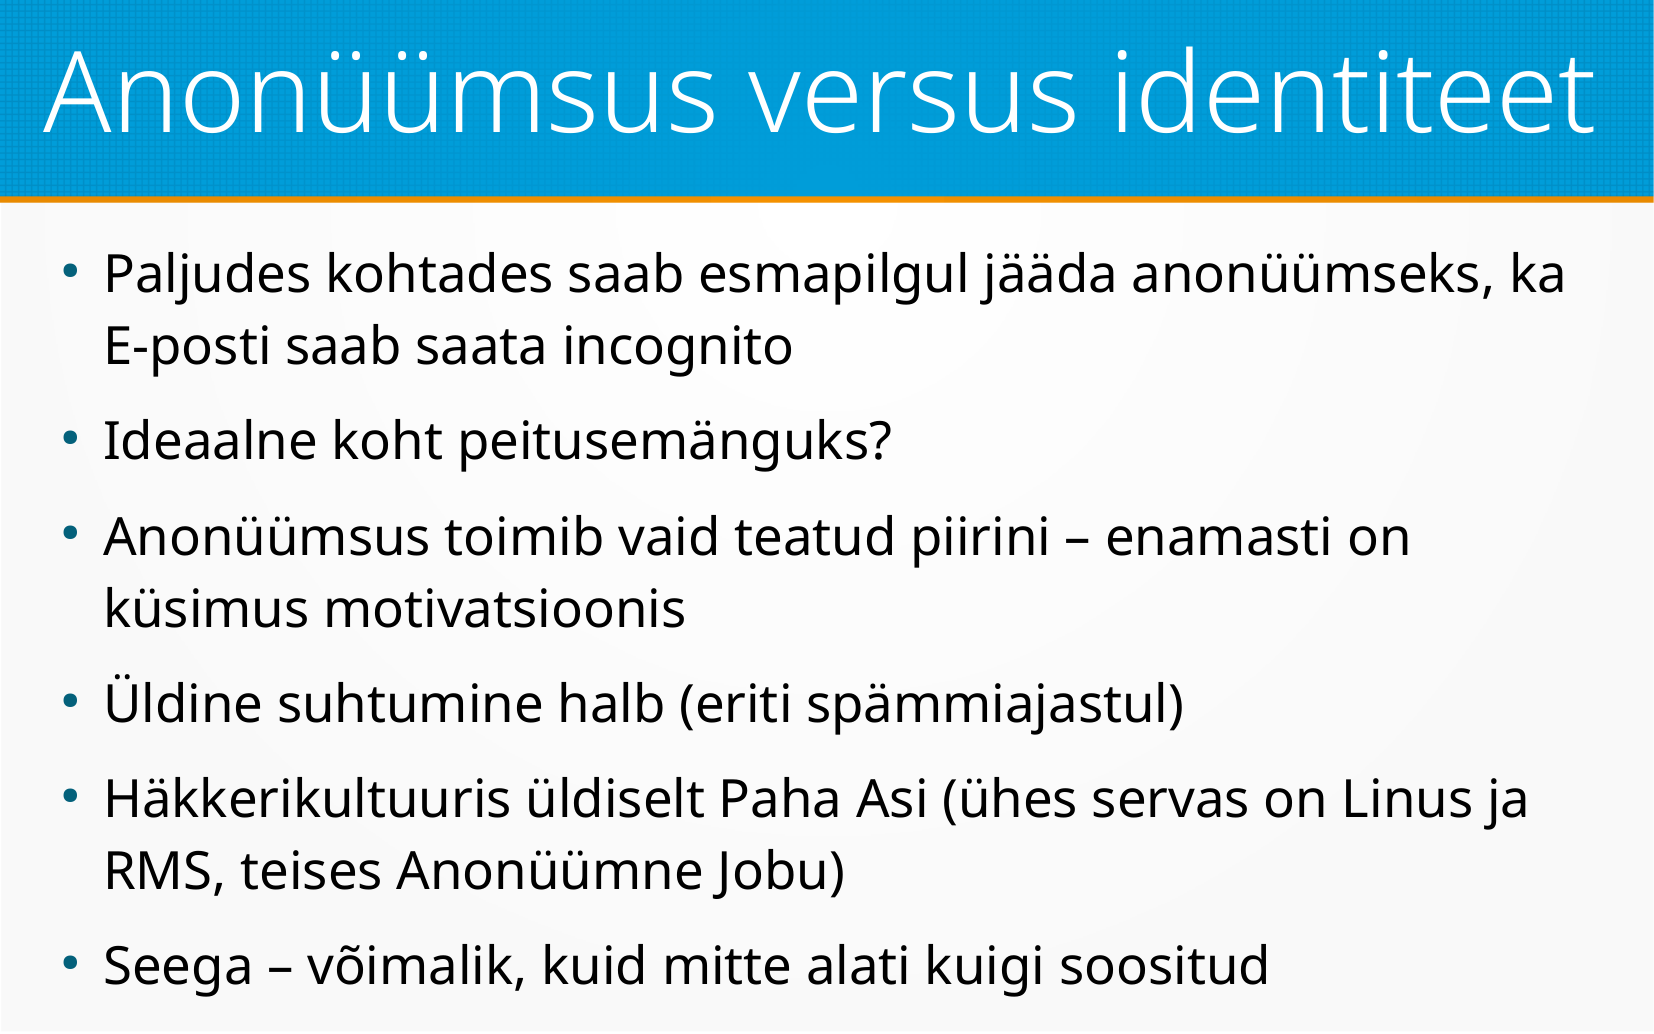

# Anonüümsus versus identiteet
Paljudes kohtades saab esmapilgul jääda anonüümseks, ka E-posti saab saata incognito
Ideaalne koht peitusemänguks?
Anonüümsus toimib vaid teatud piirini – enamasti on küsimus motivatsioonis
Üldine suhtumine halb (eriti spämmiajastul)
Häkkerikultuuris üldiselt Paha Asi (ühes servas on Linus ja RMS, teises Anonüümne Jobu)
Seega – võimalik, kuid mitte alati kuigi soositud